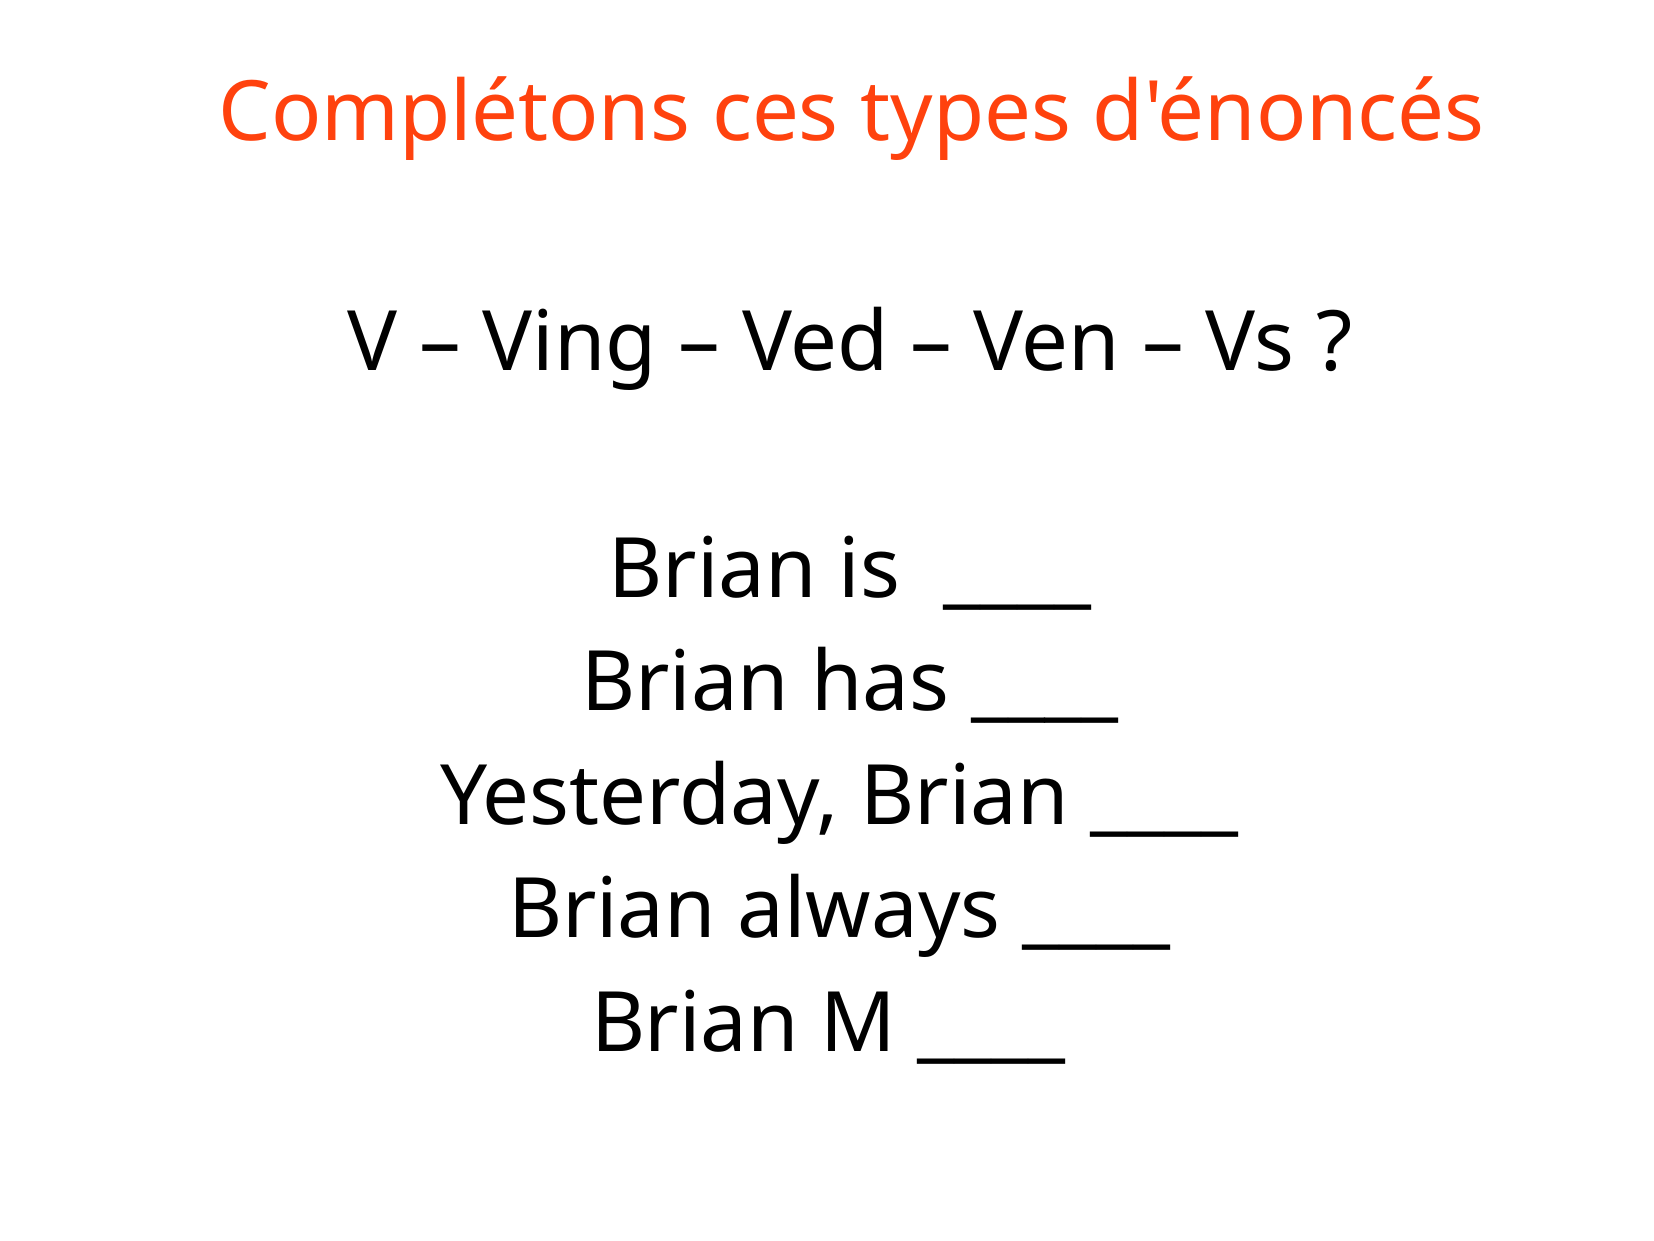

Complétons ces types d'énoncés
V – Ving – Ved – Ven – Vs ?
Brian is ____
Brian has ____
Yesterday, Brian ____
Brian always ____
Brian M ____